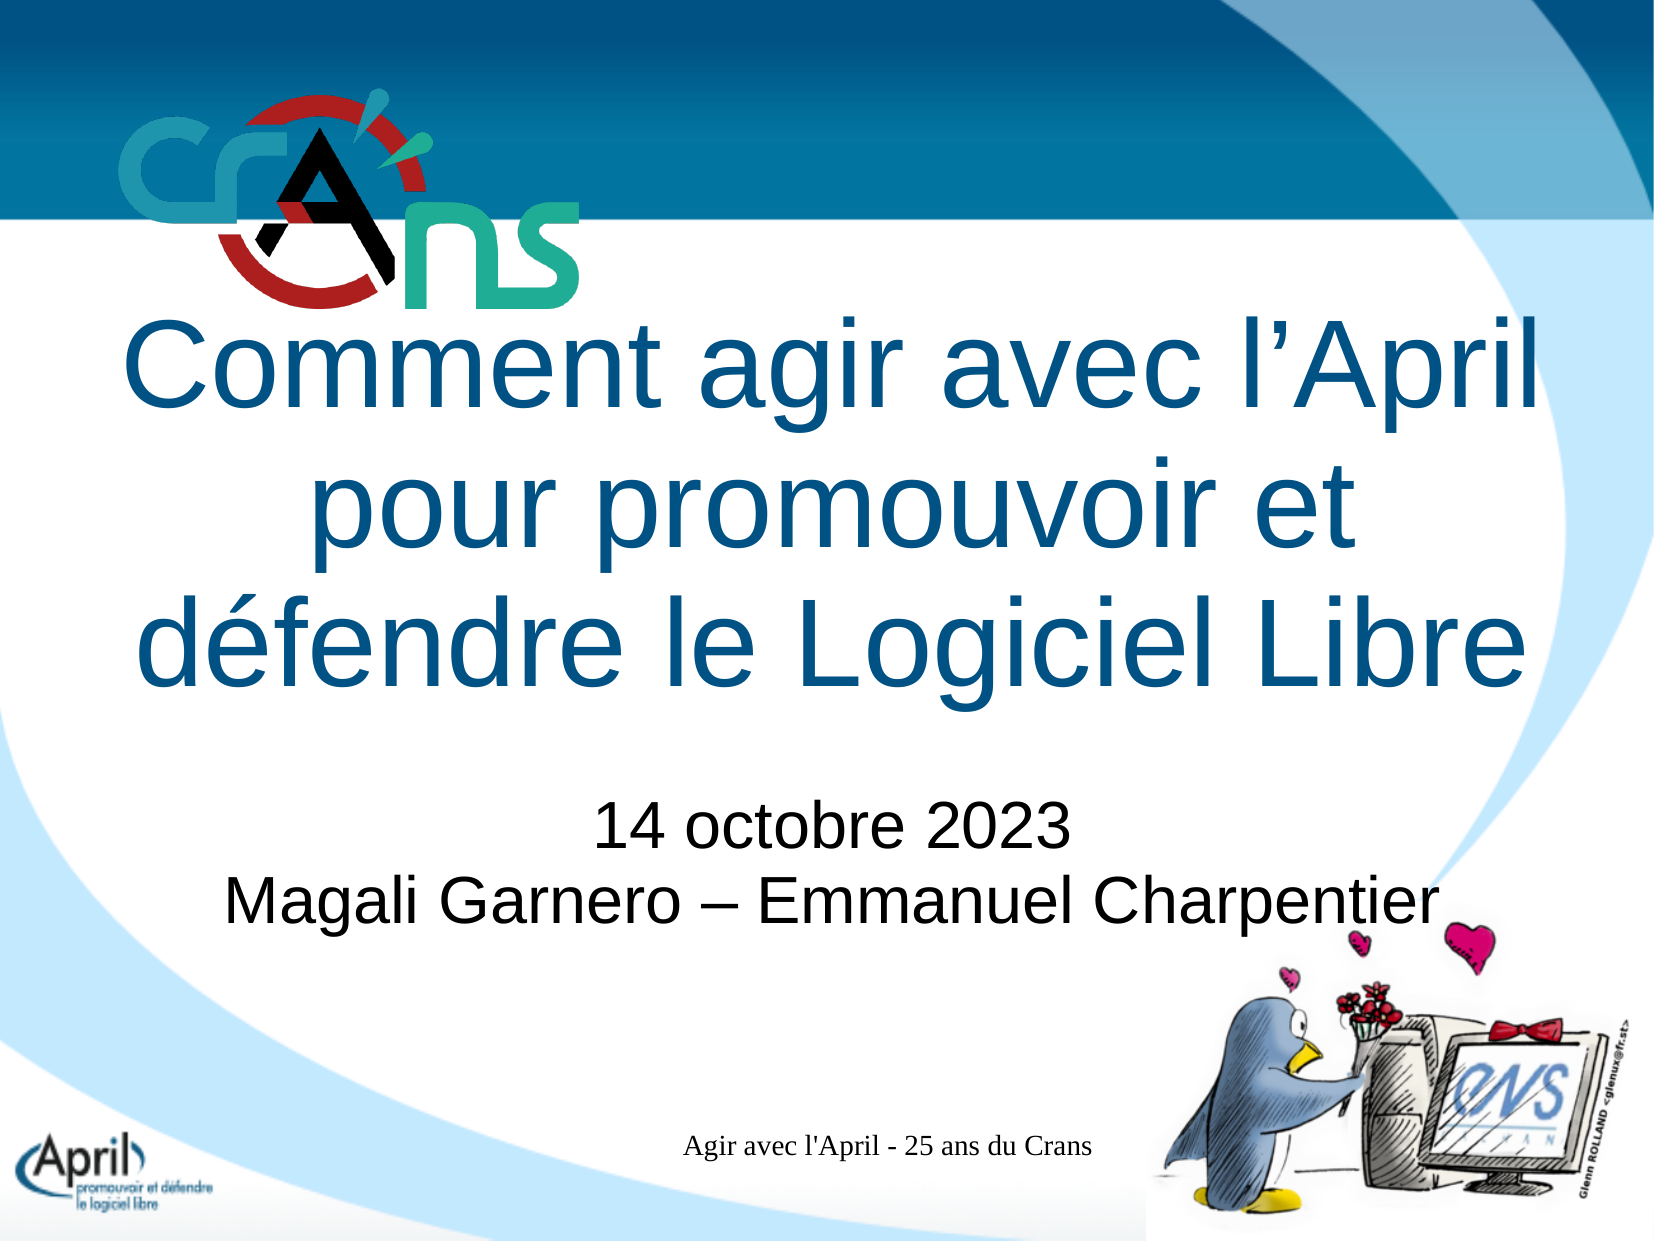

# Comment agir avec l’April pour promouvoir et défendre le Logiciel Libre
14 octobre 2023
Magali Garnero – Emmanuel Charpentier
Agir avec l'April - 25 ans du Crans
1